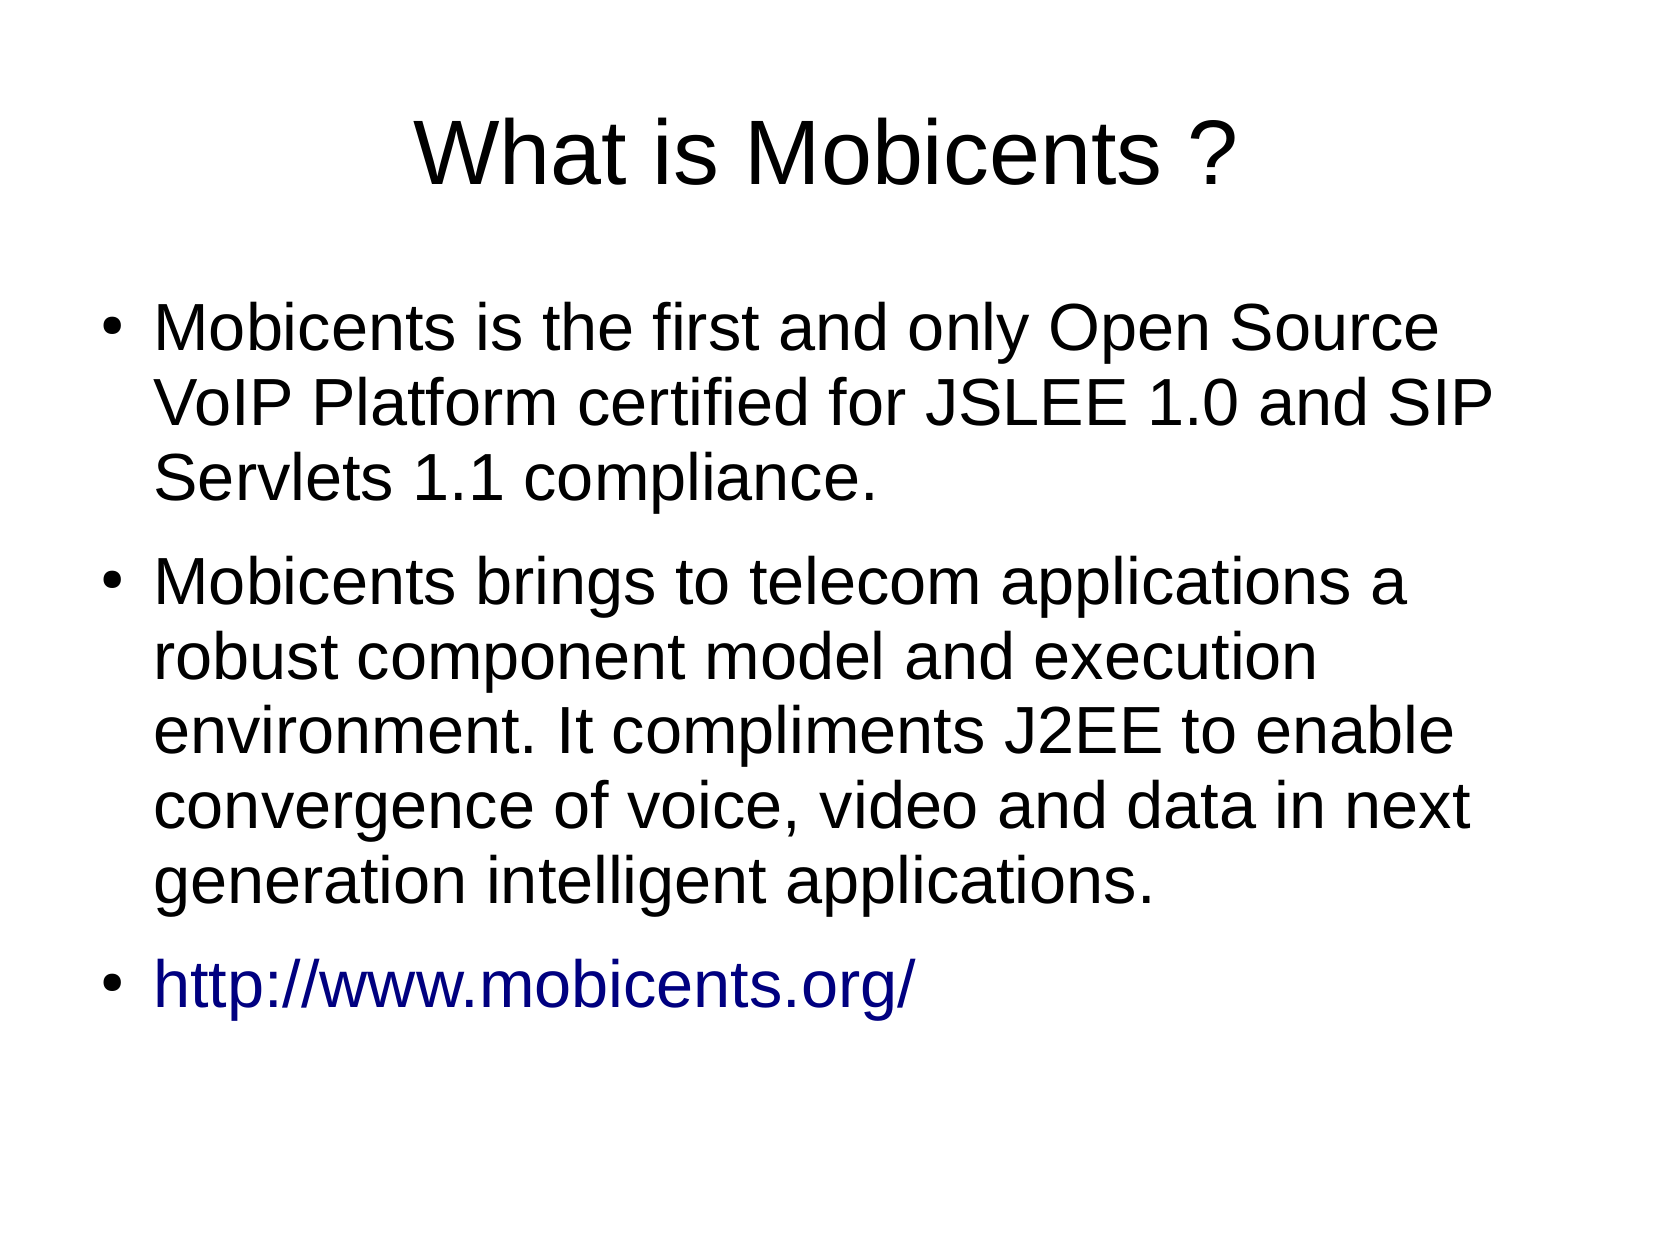

# What is Mobicents ?
Mobicents is the first and only Open Source VoIP Platform certified for JSLEE 1.0 and SIP Servlets 1.1 compliance.
Mobicents brings to telecom applications a robust component model and execution environment. It compliments J2EE to enable convergence of voice, video and data in next generation intelligent applications.
http://www.mobicents.org/